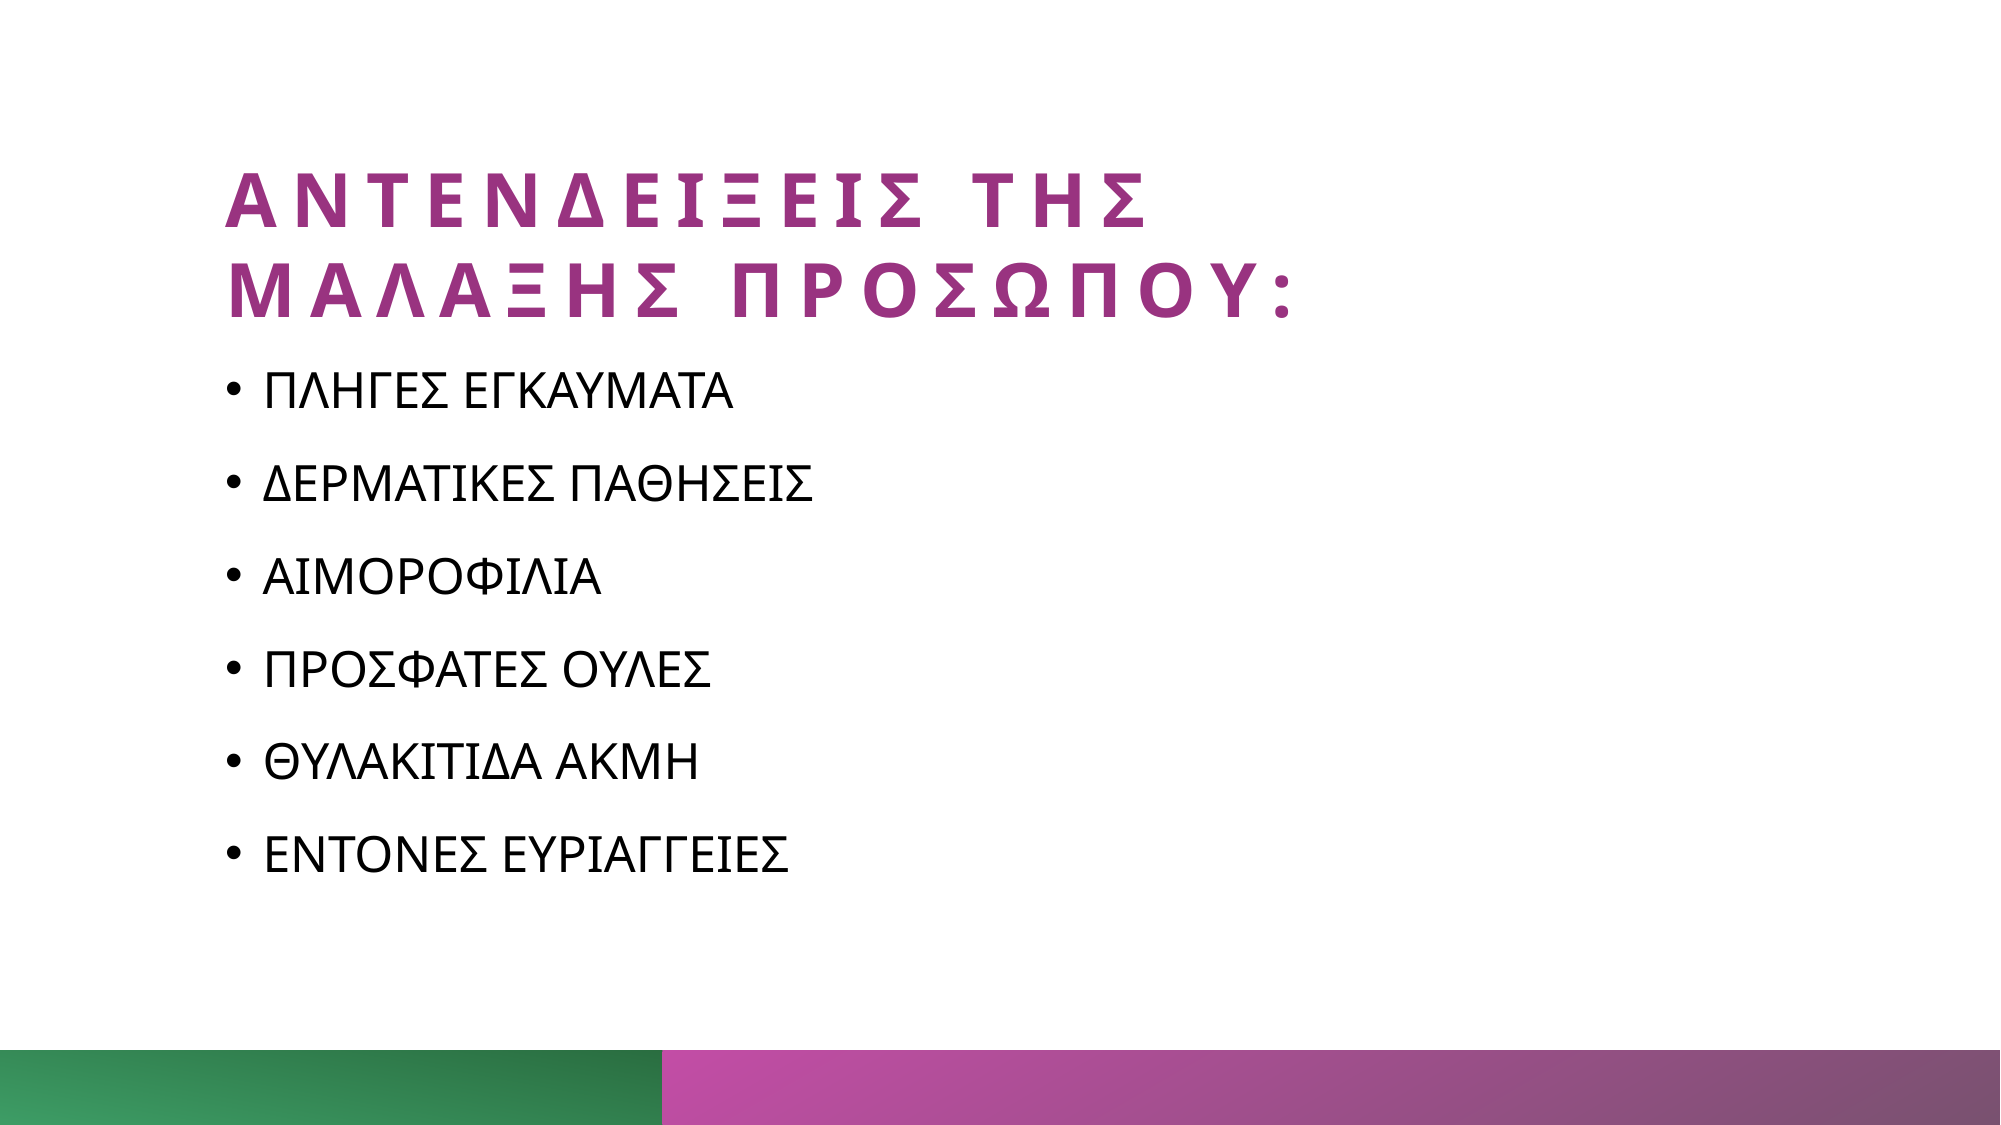

# ΑΝΤΕΝΔΕΙΞΕΙΣ ΤΗΣ ΜΑΛΑΞΗΣ ΠΡΟΣΩΠΟΥ:
ΠΛΗΓΕΣ ΕΓΚΑΥΜΑΤΑ
ΔΕΡΜΑΤΙΚΕΣ ΠΑΘΗΣΕΙΣ
ΑΙΜΟΡΟΦΙΛΙΑ
ΠΡΟΣΦΑΤΕΣ ΟΥΛΕΣ
ΘΥΛΑΚΙΤΙΔΑ ΑΚΜΗ
ΕΝΤΟΝΕΣ ΕΥΡΙΑΓΓΕΙΕΣ